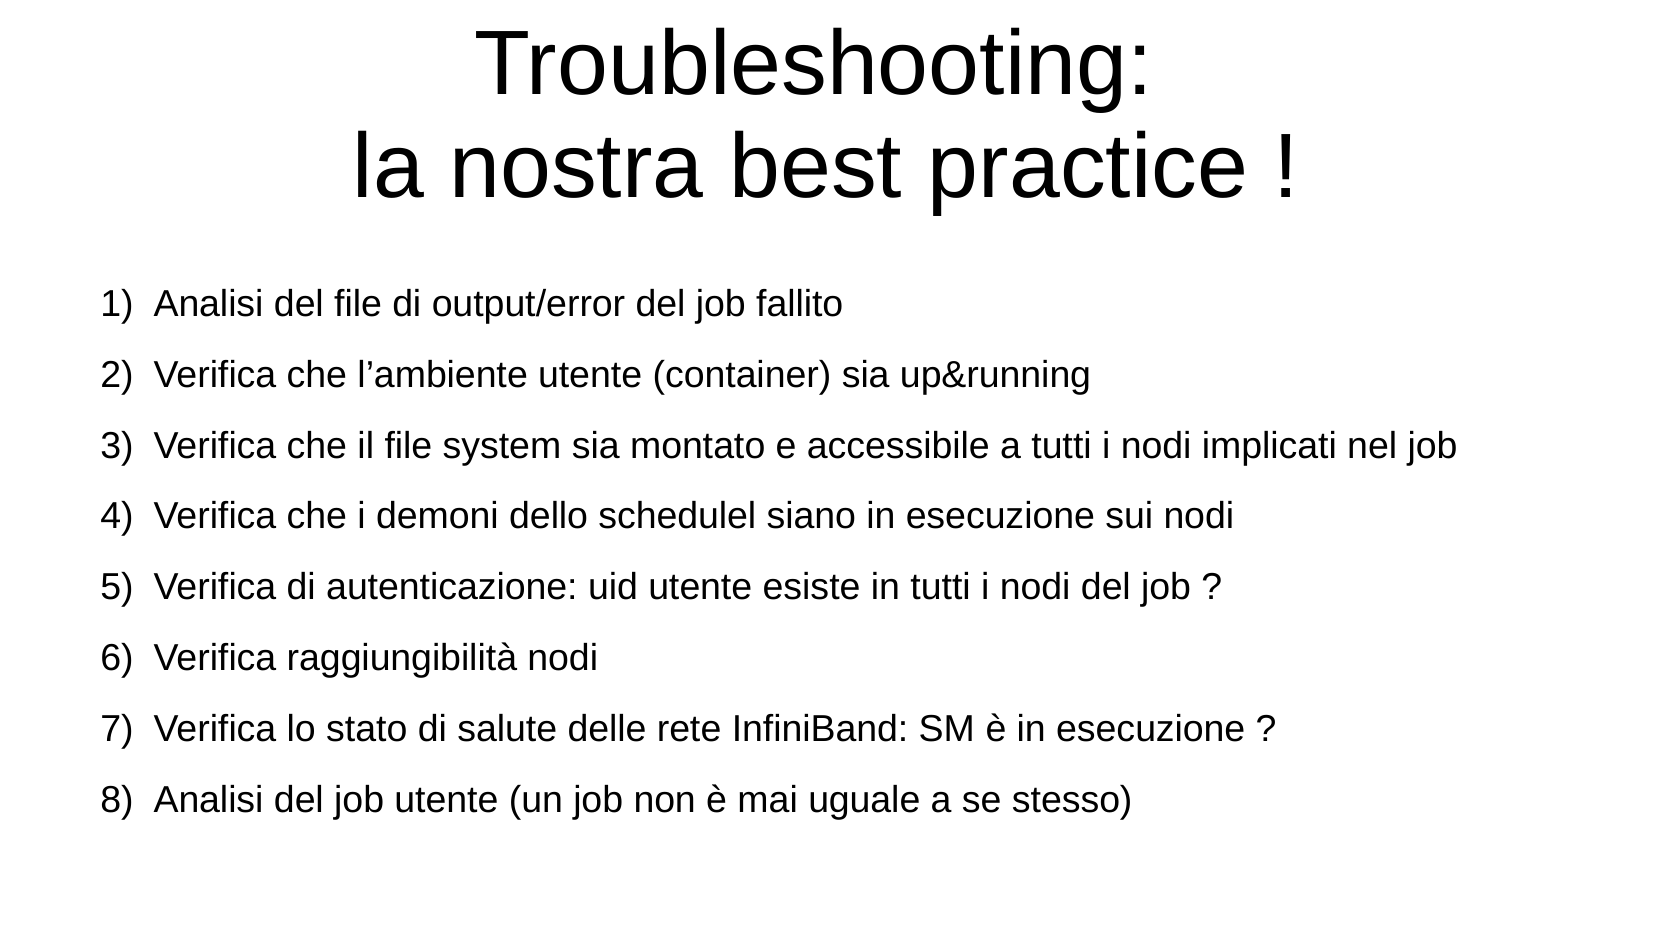

# Troubleshooting: la nostra best practice !
Analisi del file di output/error del job fallito
Verifica che l’ambiente utente (container) sia up&running
Verifica che il file system sia montato e accessibile a tutti i nodi implicati nel job
Verifica che i demoni dello schedulel siano in esecuzione sui nodi
Verifica di autenticazione: uid utente esiste in tutti i nodi del job ?
Verifica raggiungibilità nodi
Verifica lo stato di salute delle rete InfiniBand: SM è in esecuzione ?
Analisi del job utente (un job non è mai uguale a se stesso)